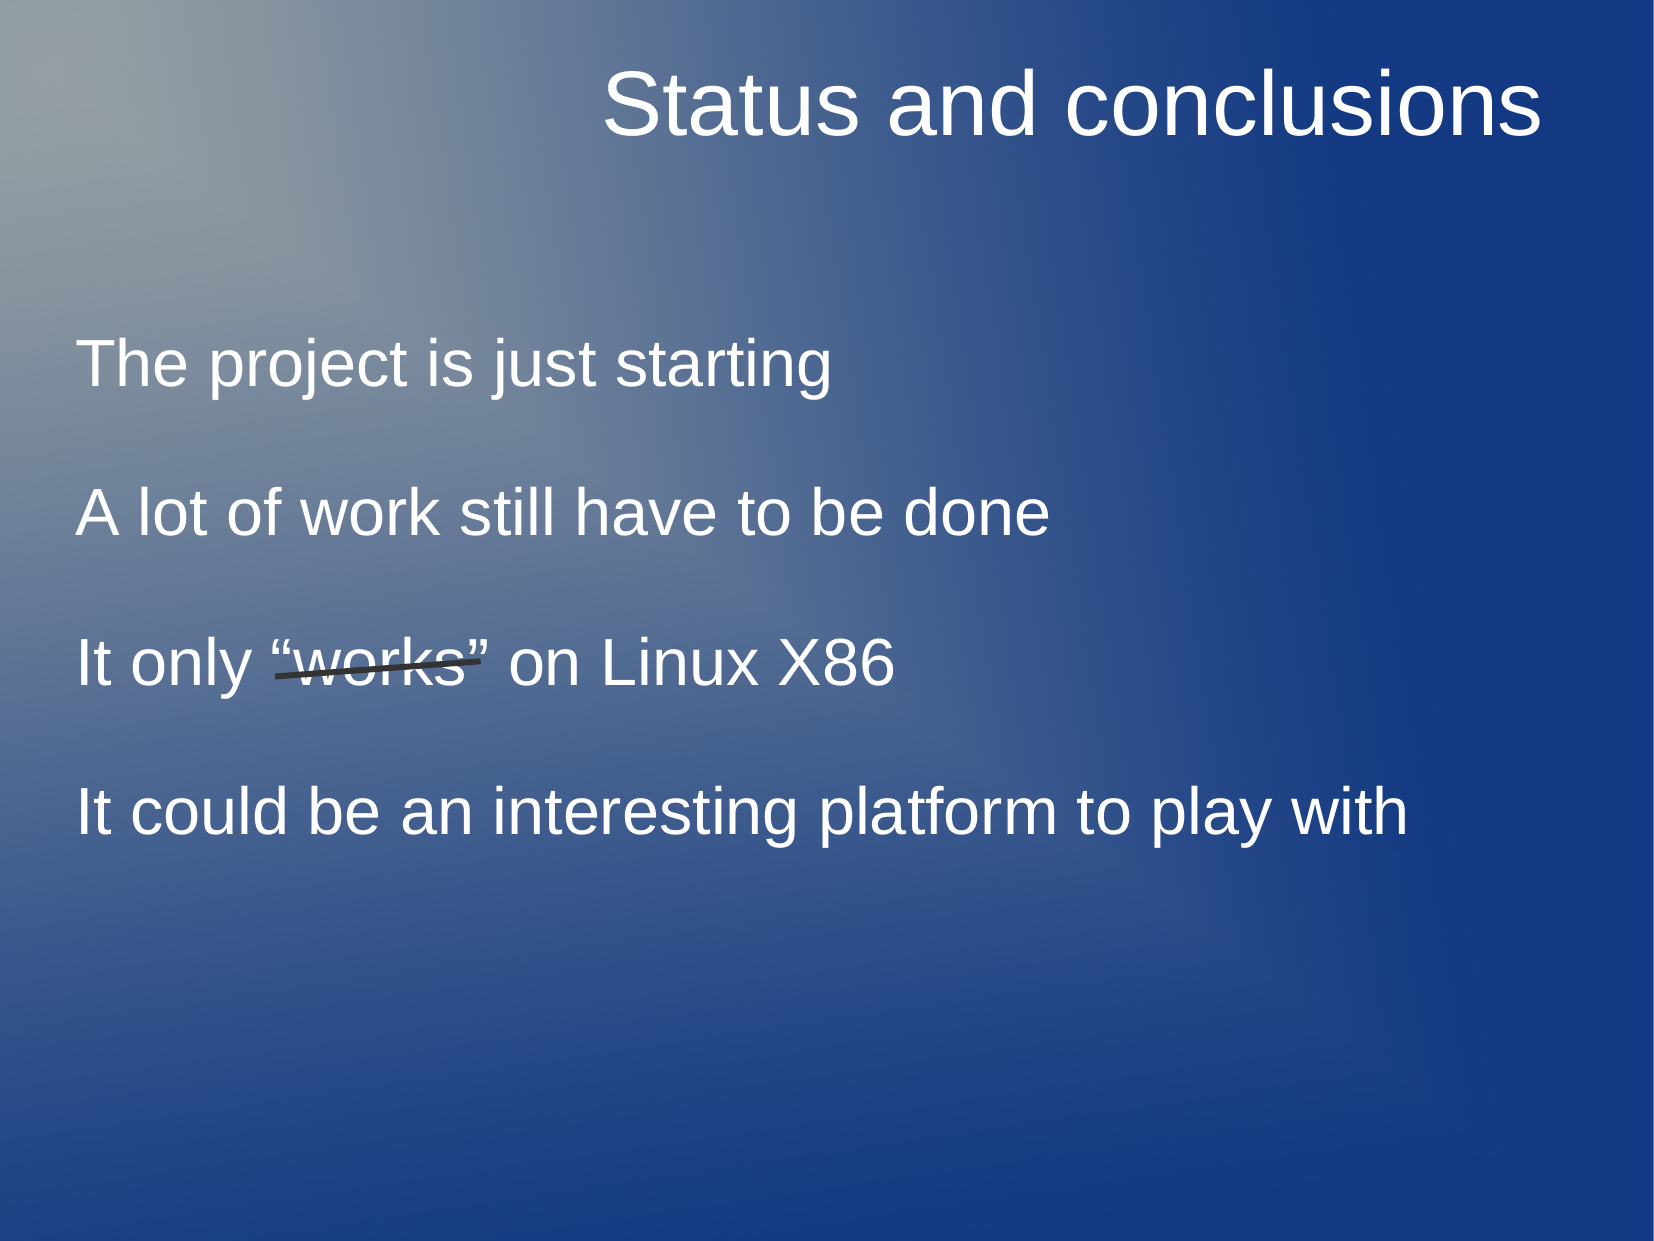

# Status and conclusions
The project is just starting
A lot of work still have to be done
It only “works” on Linux X86
It could be an interesting platform to play with